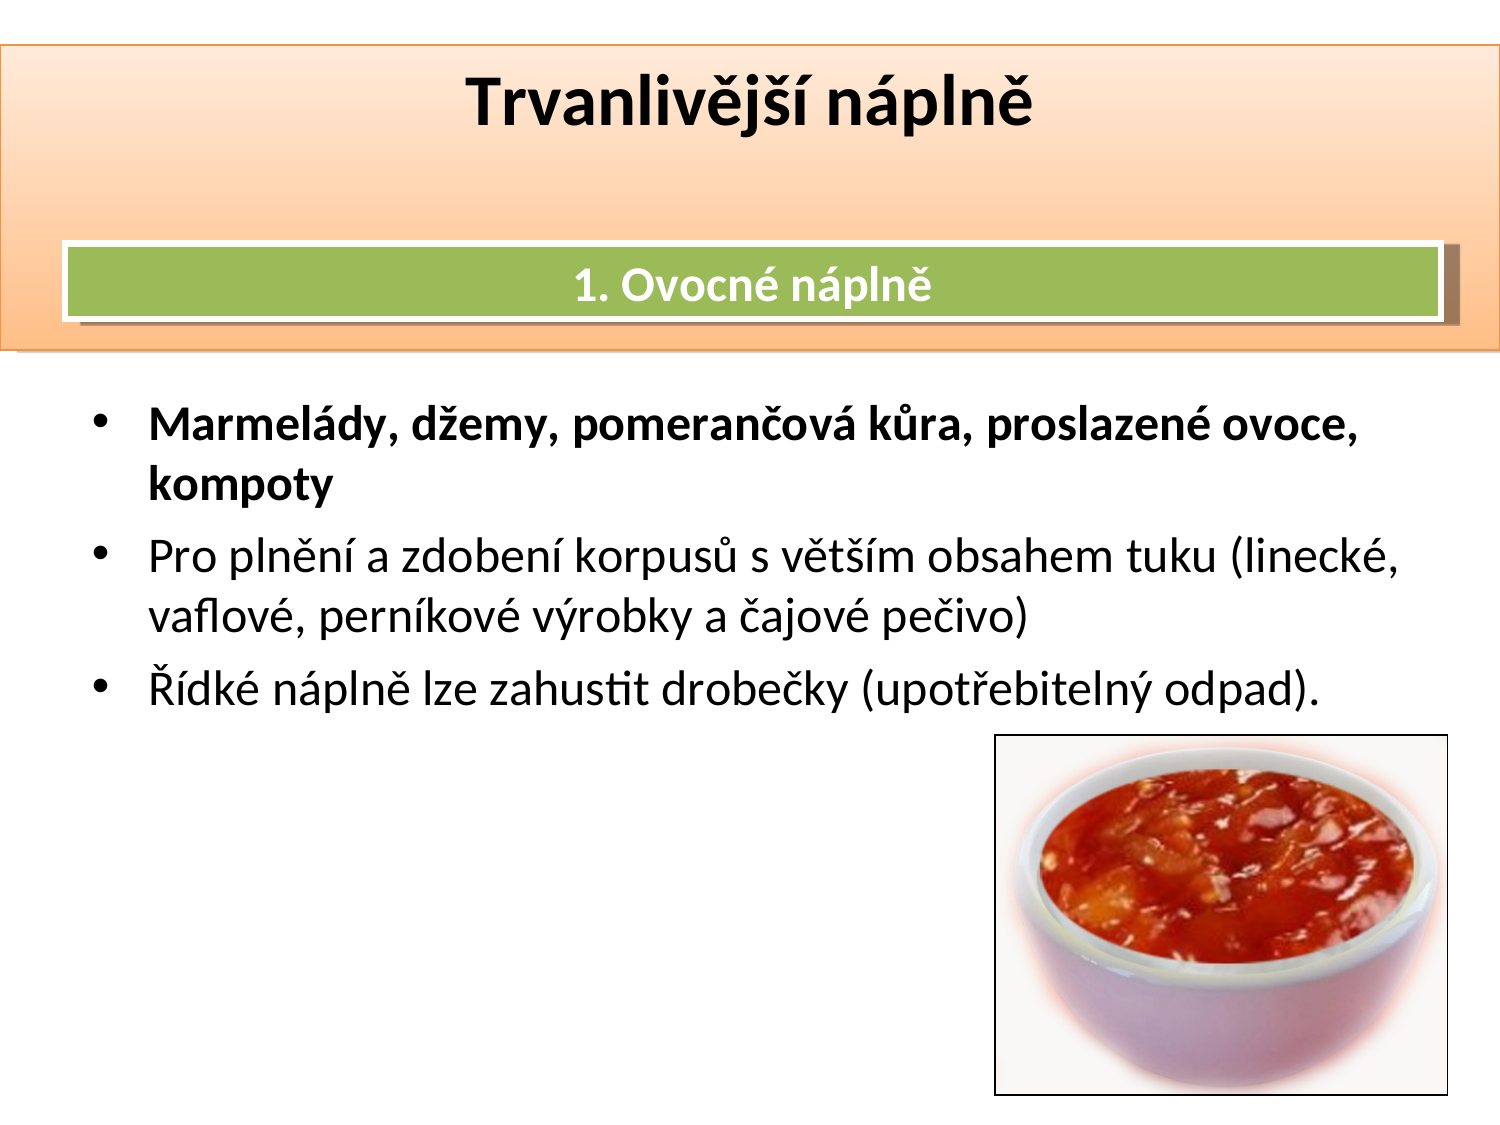

Trvanlivější náplně
1. Ovocné náplně
# Marmelády, džemy, pomerančová kůra, proslazené ovoce, kompoty
Pro plnění a zdobení korpusů s větším obsahem tuku (linecké, vaflové, perníkové výrobky a čajové pečivo)
Řídké náplně lze zahustit drobečky (upotřebitelný odpad).